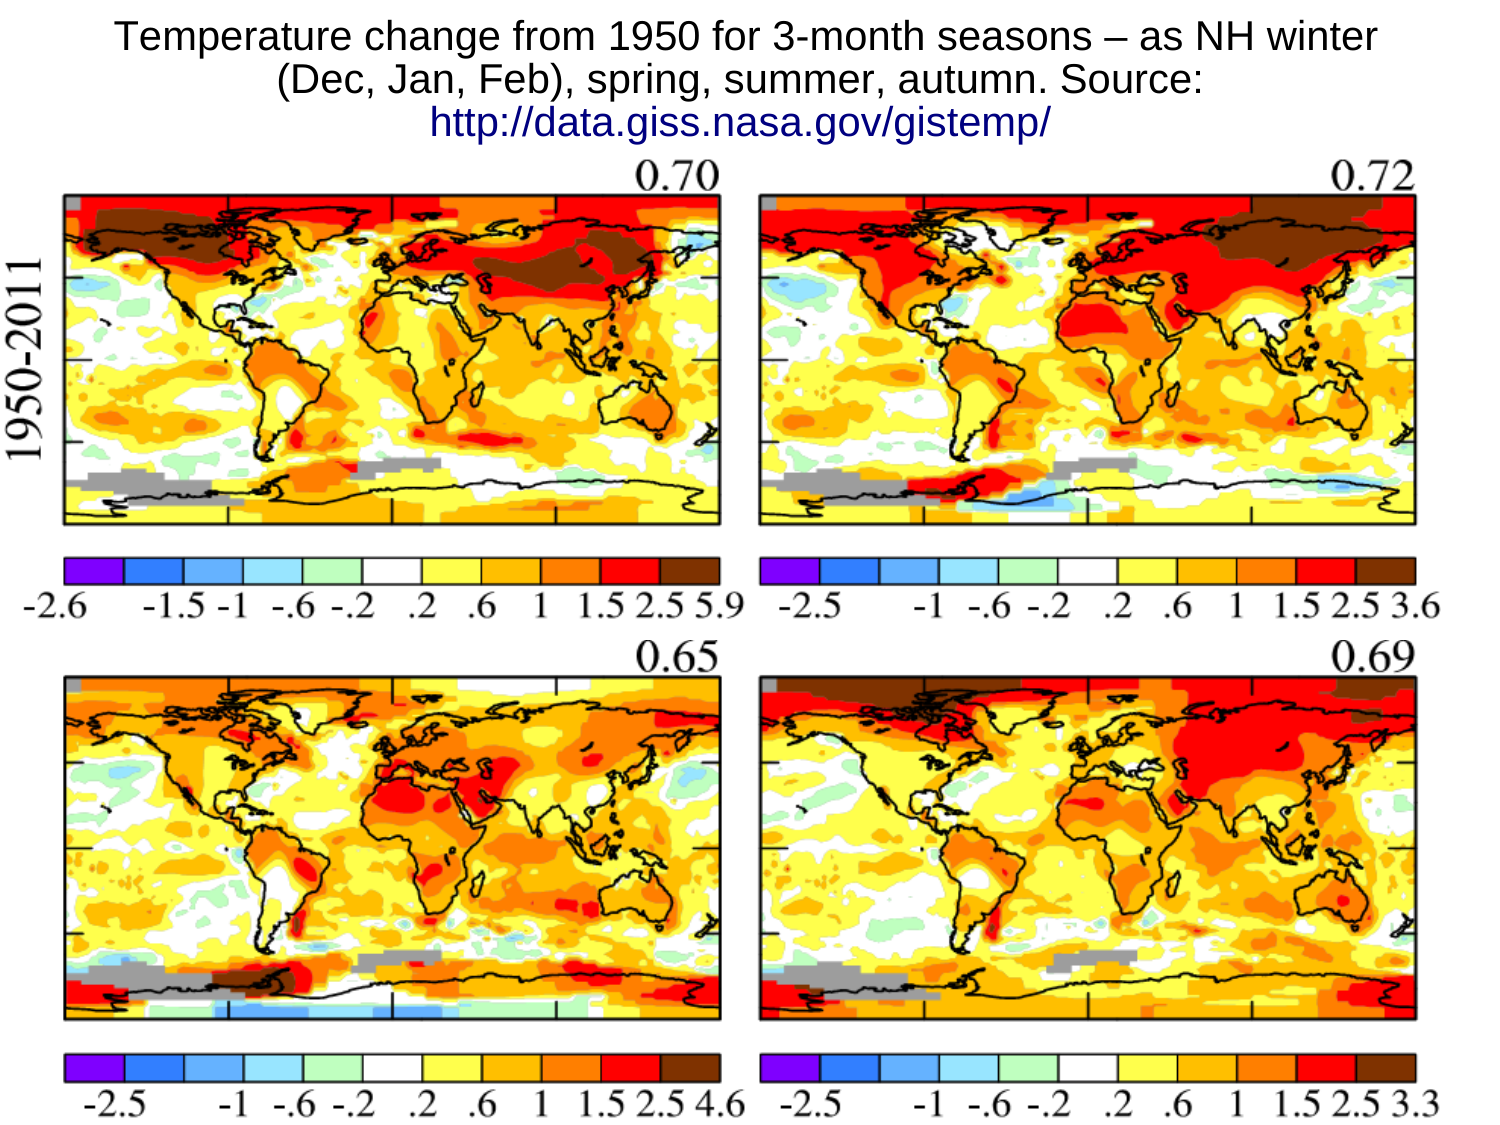

# Temperature change from 1950 for 3-month seasons – as NH winter (Dec, Jan, Feb), spring, summer, autumn. Source: http://data.giss.nasa.gov/gistemp/